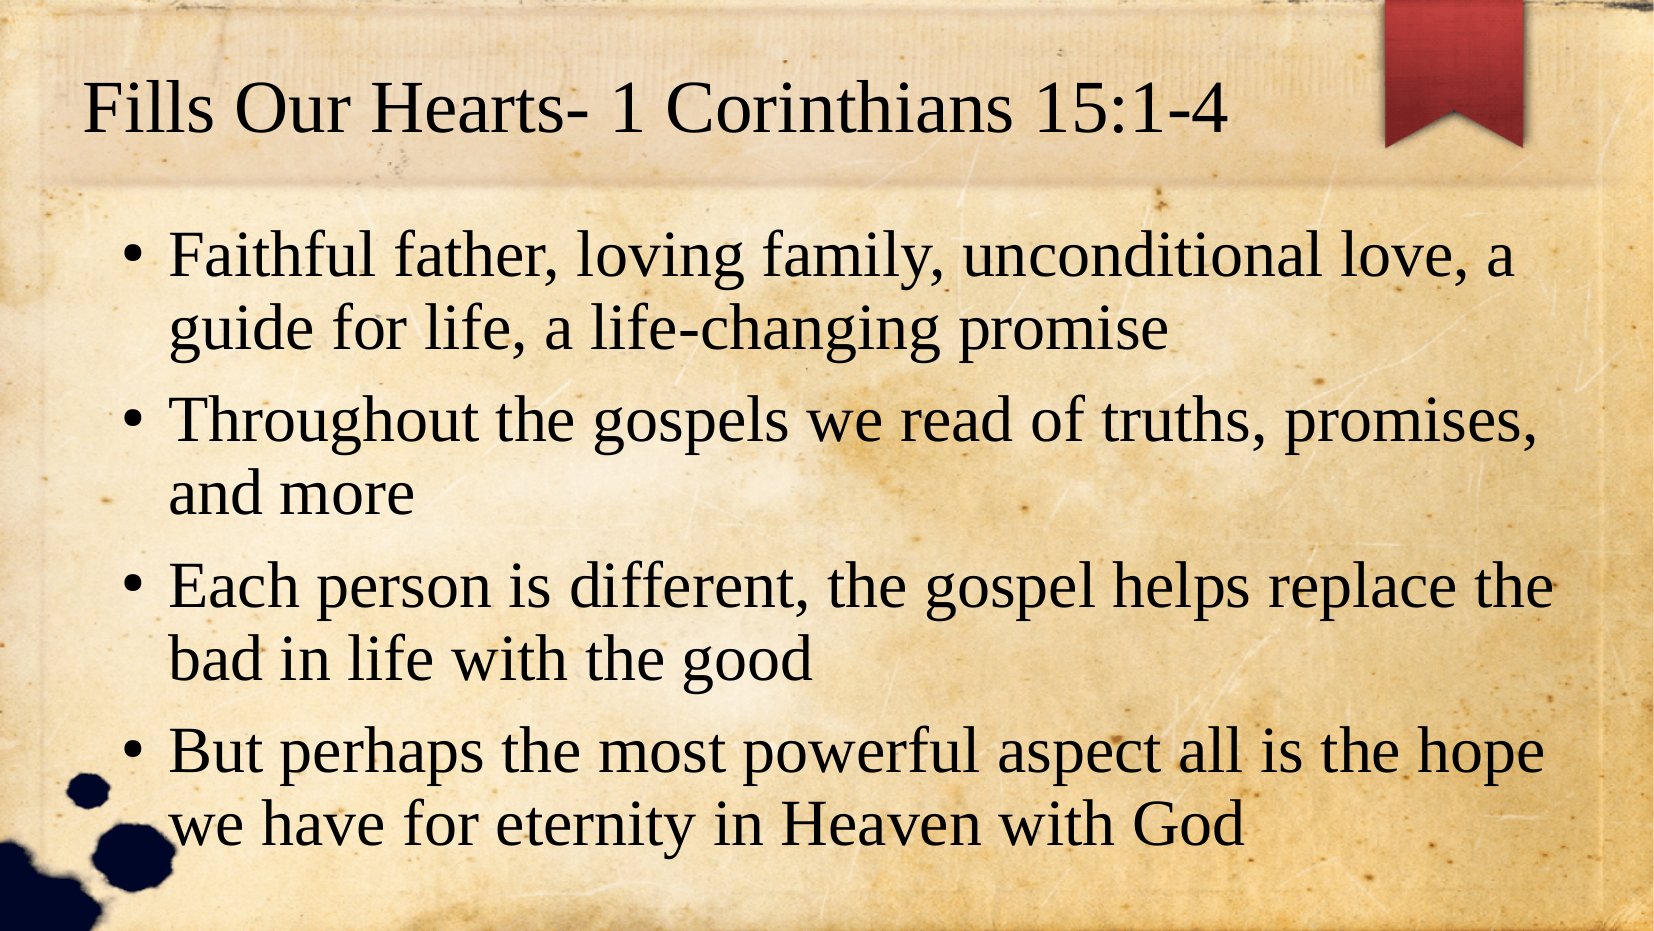

# Fills Our Hearts- 1 Corinthians 15:1-4
Faithful father, loving family, unconditional love, a guide for life, a life-changing promise
Throughout the gospels we read of truths, promises, and more
Each person is different, the gospel helps replace the bad in life with the good
But perhaps the most powerful aspect all is the hope we have for eternity in Heaven with God